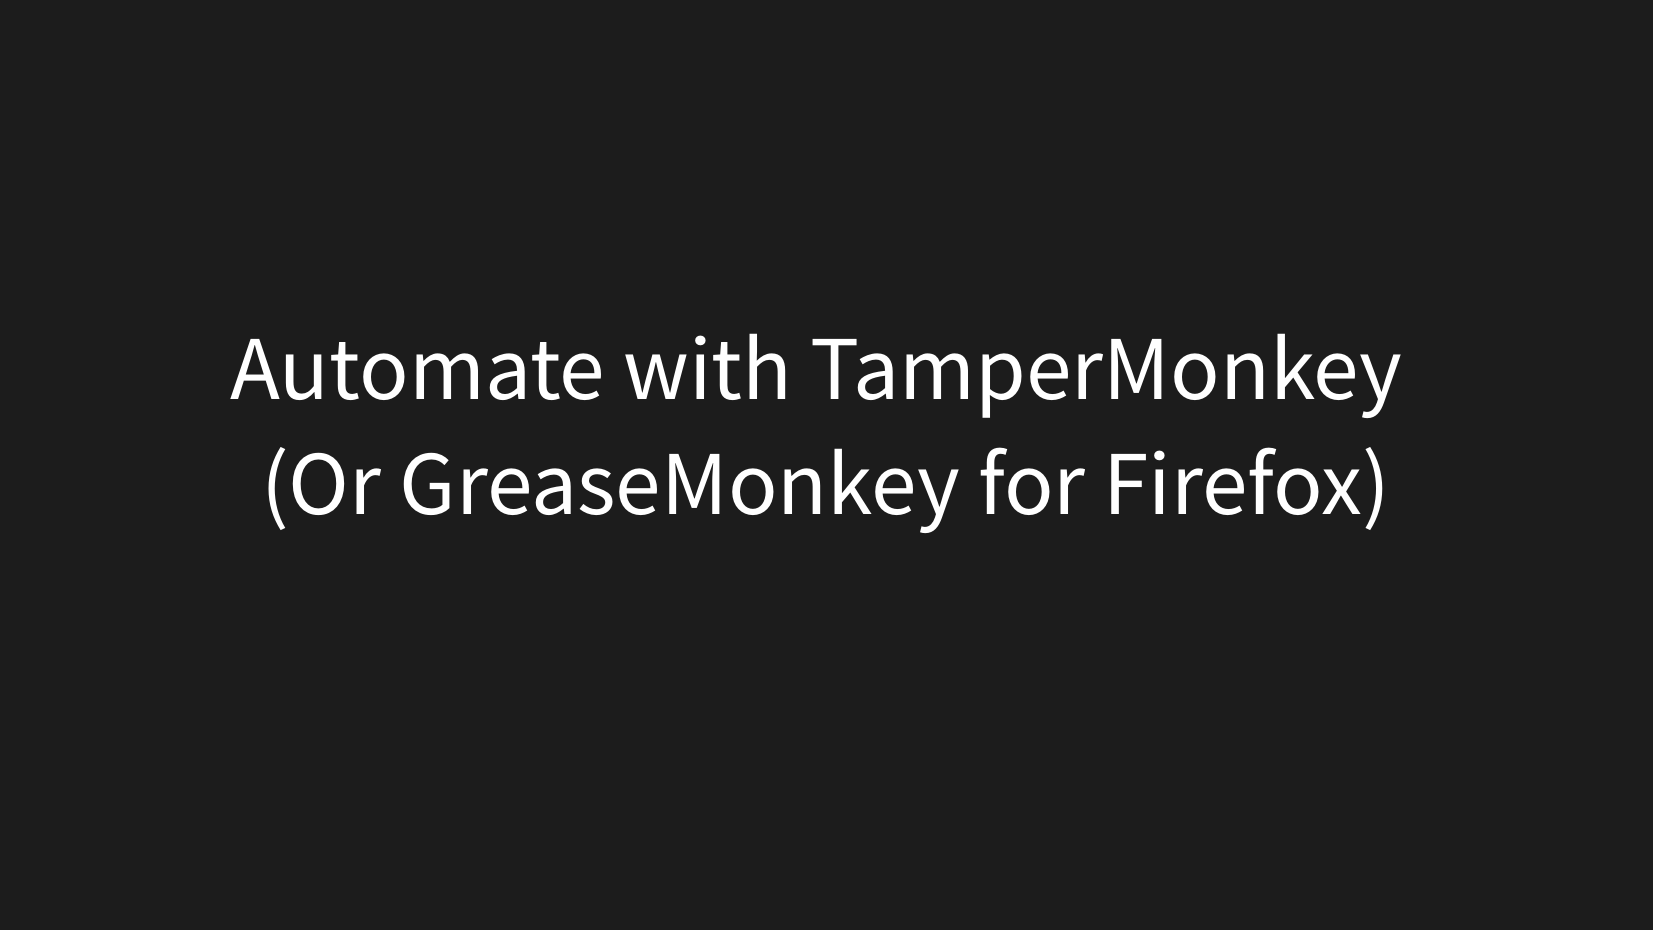

# Automate with TamperMonkey (Or GreaseMonkey for Firefox)